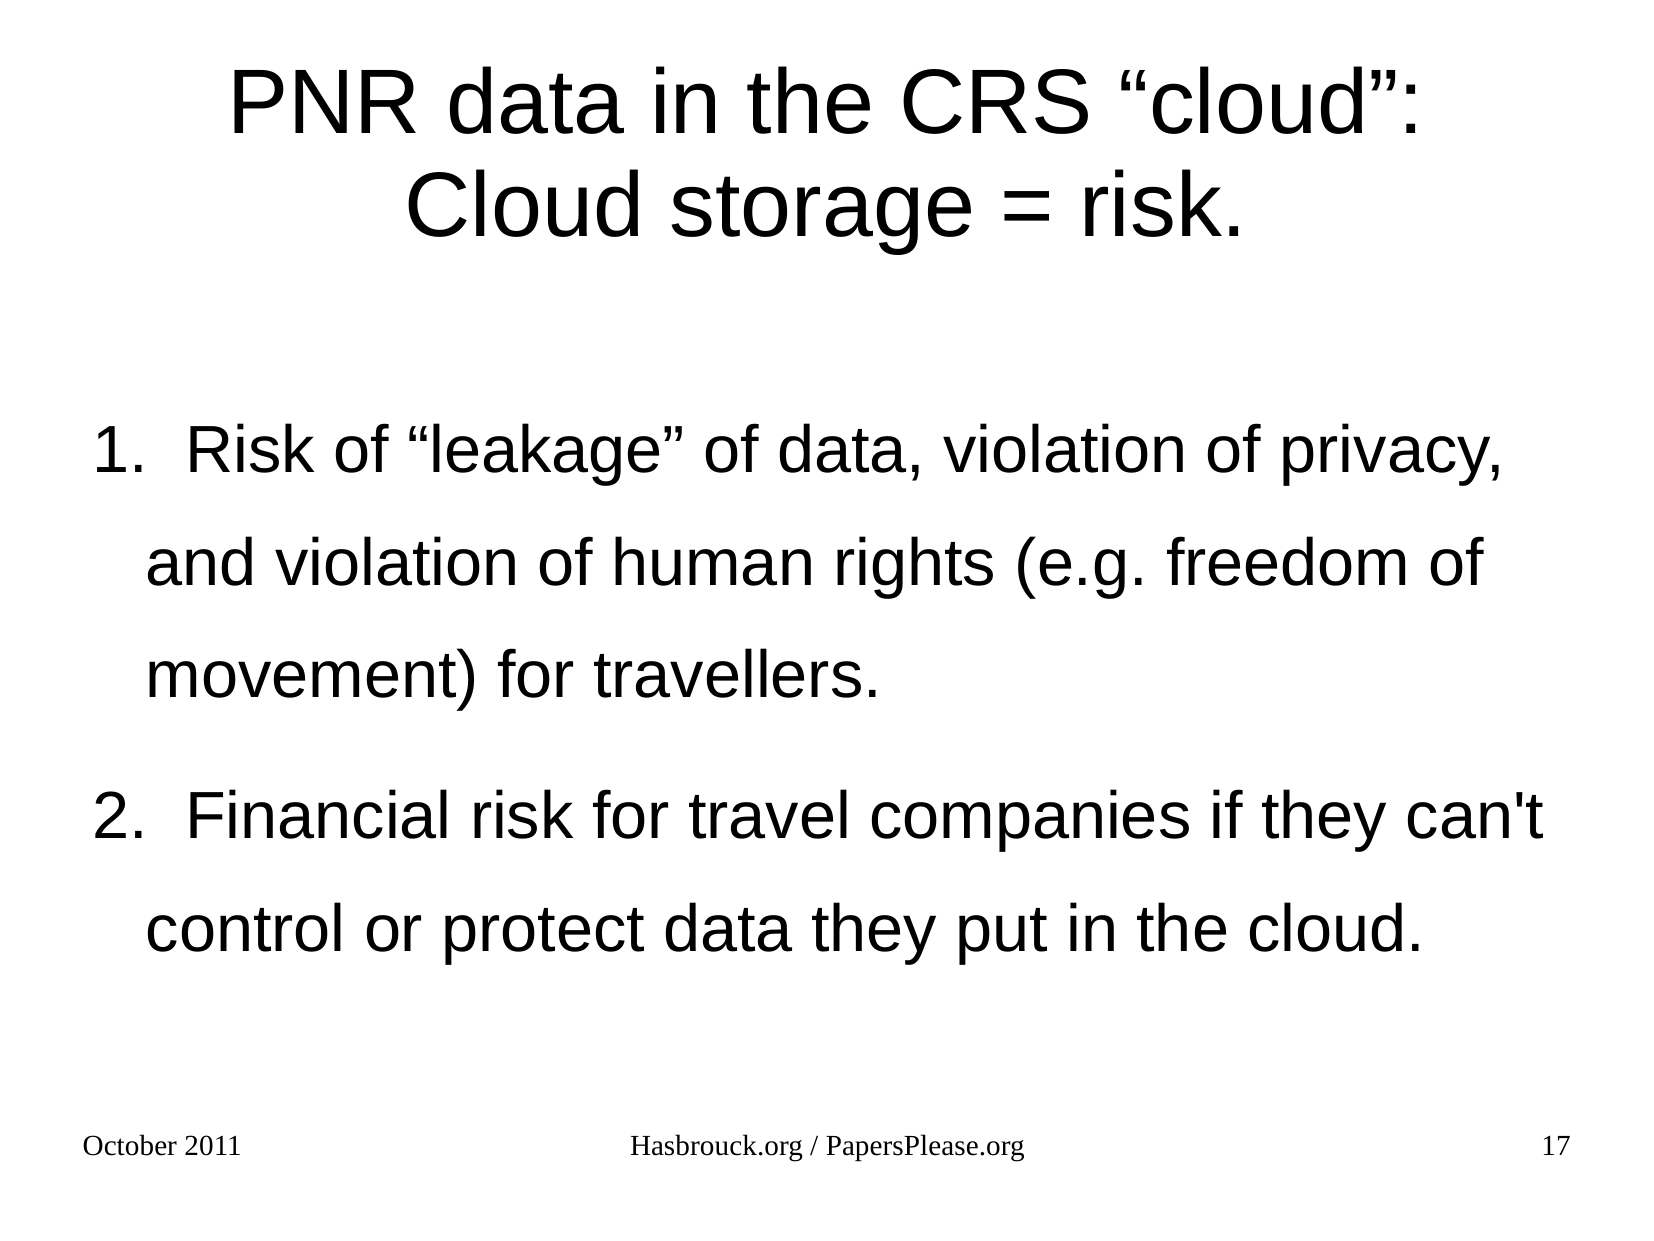

# PNR data in the CRS “cloud”: Cloud storage = risk.
 Risk of “leakage” of data, violation of privacy, and violation of human rights (e.g. freedom of movement) for travellers.
 Financial risk for travel companies if they can't control or protect data they put in the cloud.
October 2011
Hasbrouck.org / PapersPlease.org
17